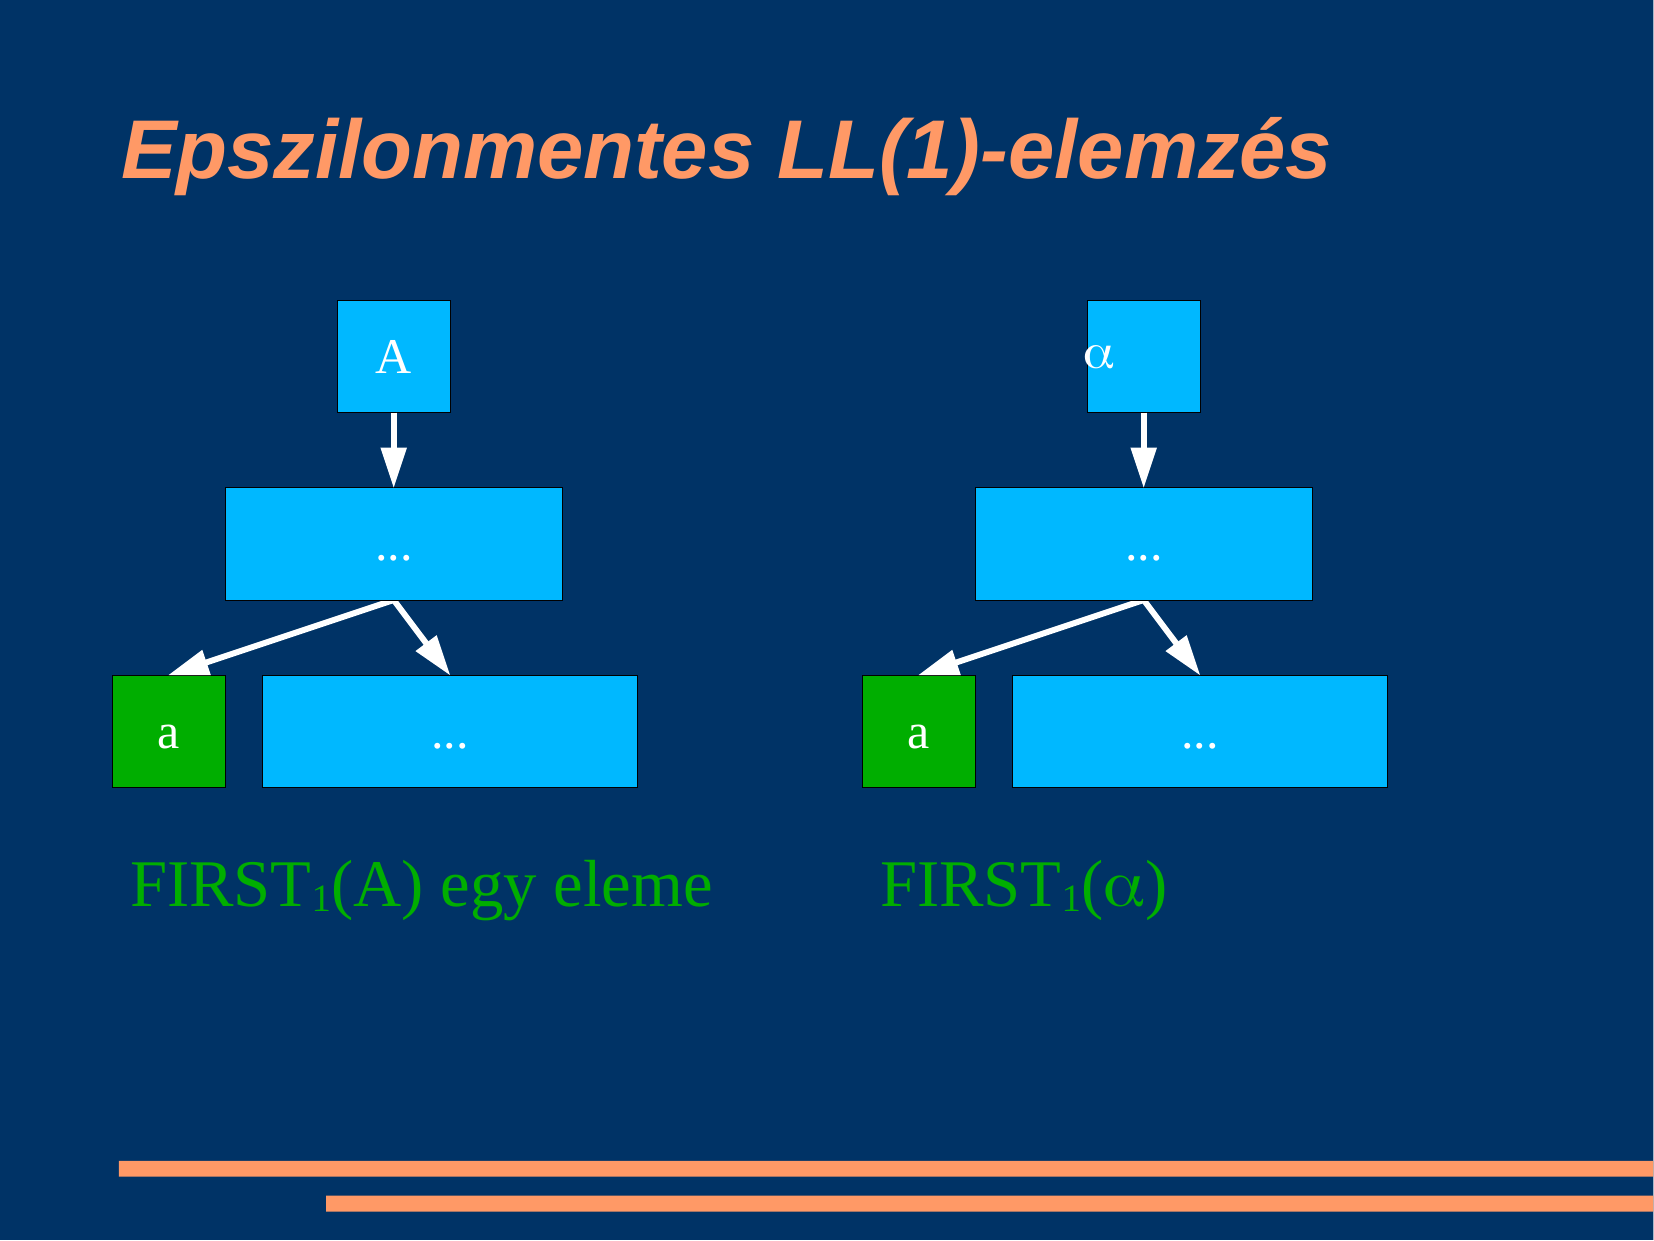

# Epszilonmentes LL(1)-elemzés
A
a
...
...
a
...
a
...
FIRST1(A) egy eleme
FIRST1(a)